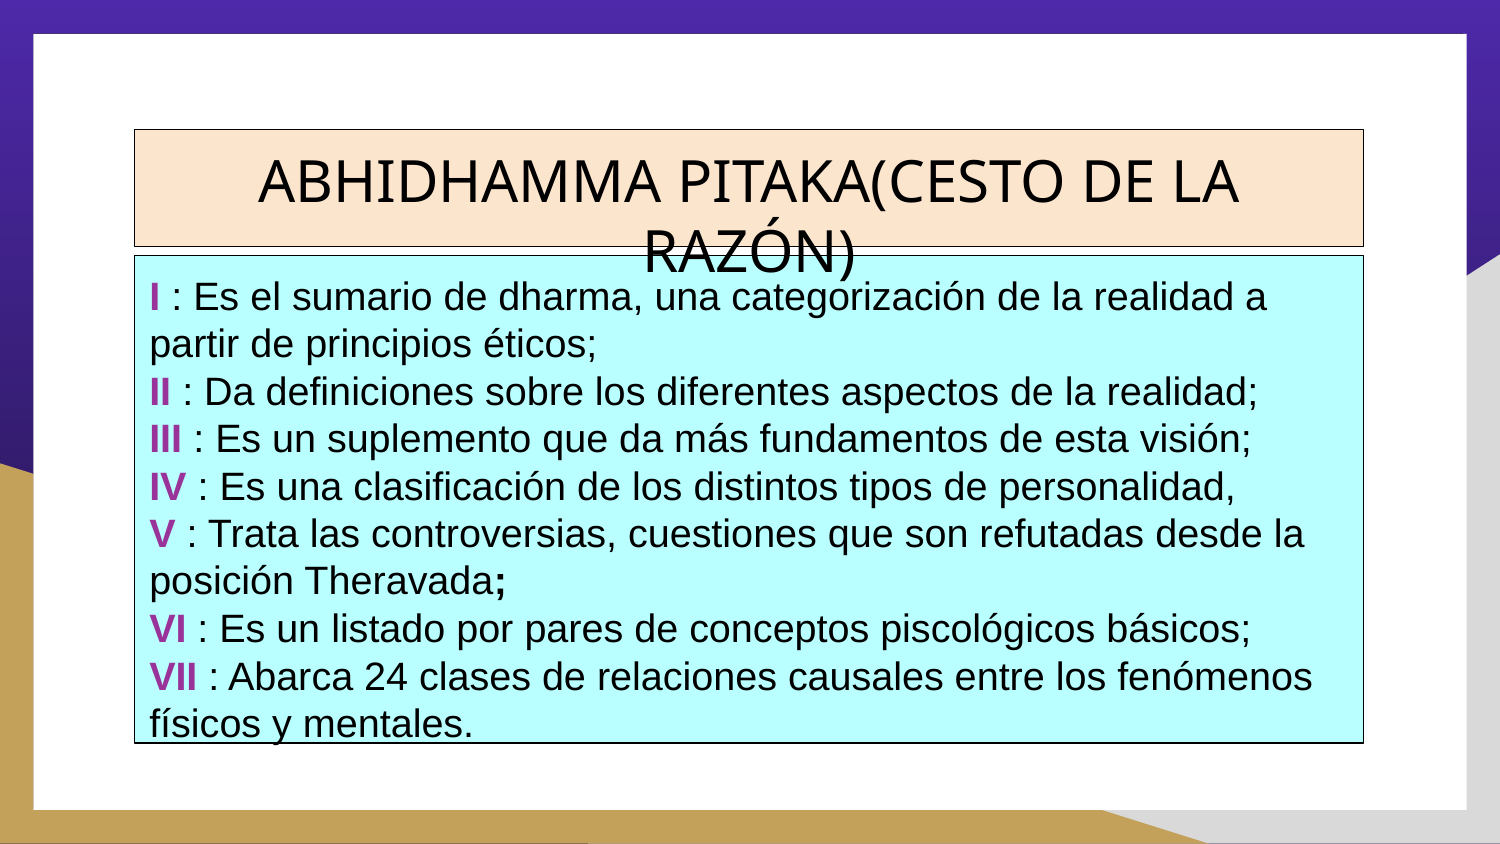

ABHIDHAMMA PITAKA(CESTO DE LA RAZÓN)
# I : Es el sumario de dharma, una categorización de la realidad a partir de principios éticos;
II : Da definiciones sobre los diferentes aspectos de la realidad;
III : Es un suplemento que da más fundamentos de esta visión;
IV : Es una clasificación de los distintos tipos de personalidad,
V : Trata las controversias, cuestiones que son refutadas desde la posición Theravada;
VI : Es un listado por pares de conceptos piscológicos básicos;
VII : Abarca 24 clases de relaciones causales entre los fenómenos físicos y mentales.